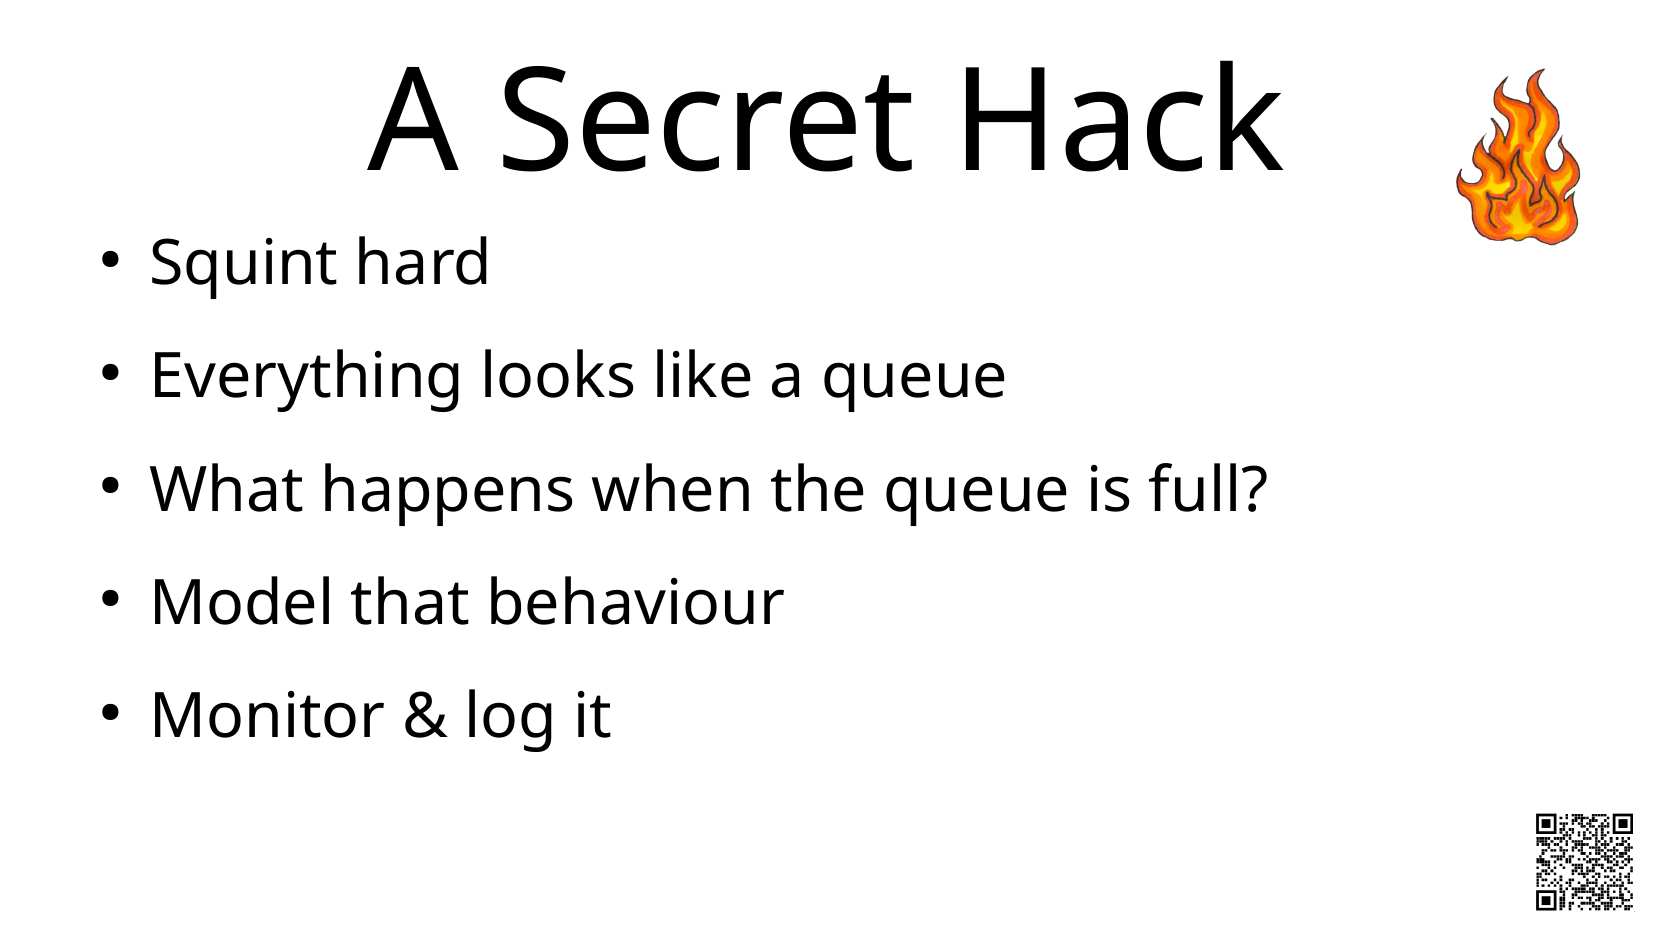

A Secret Hack
# Squint hard
Everything looks like a queue
What happens when the queue is full?
Model that behaviour
Monitor & log it